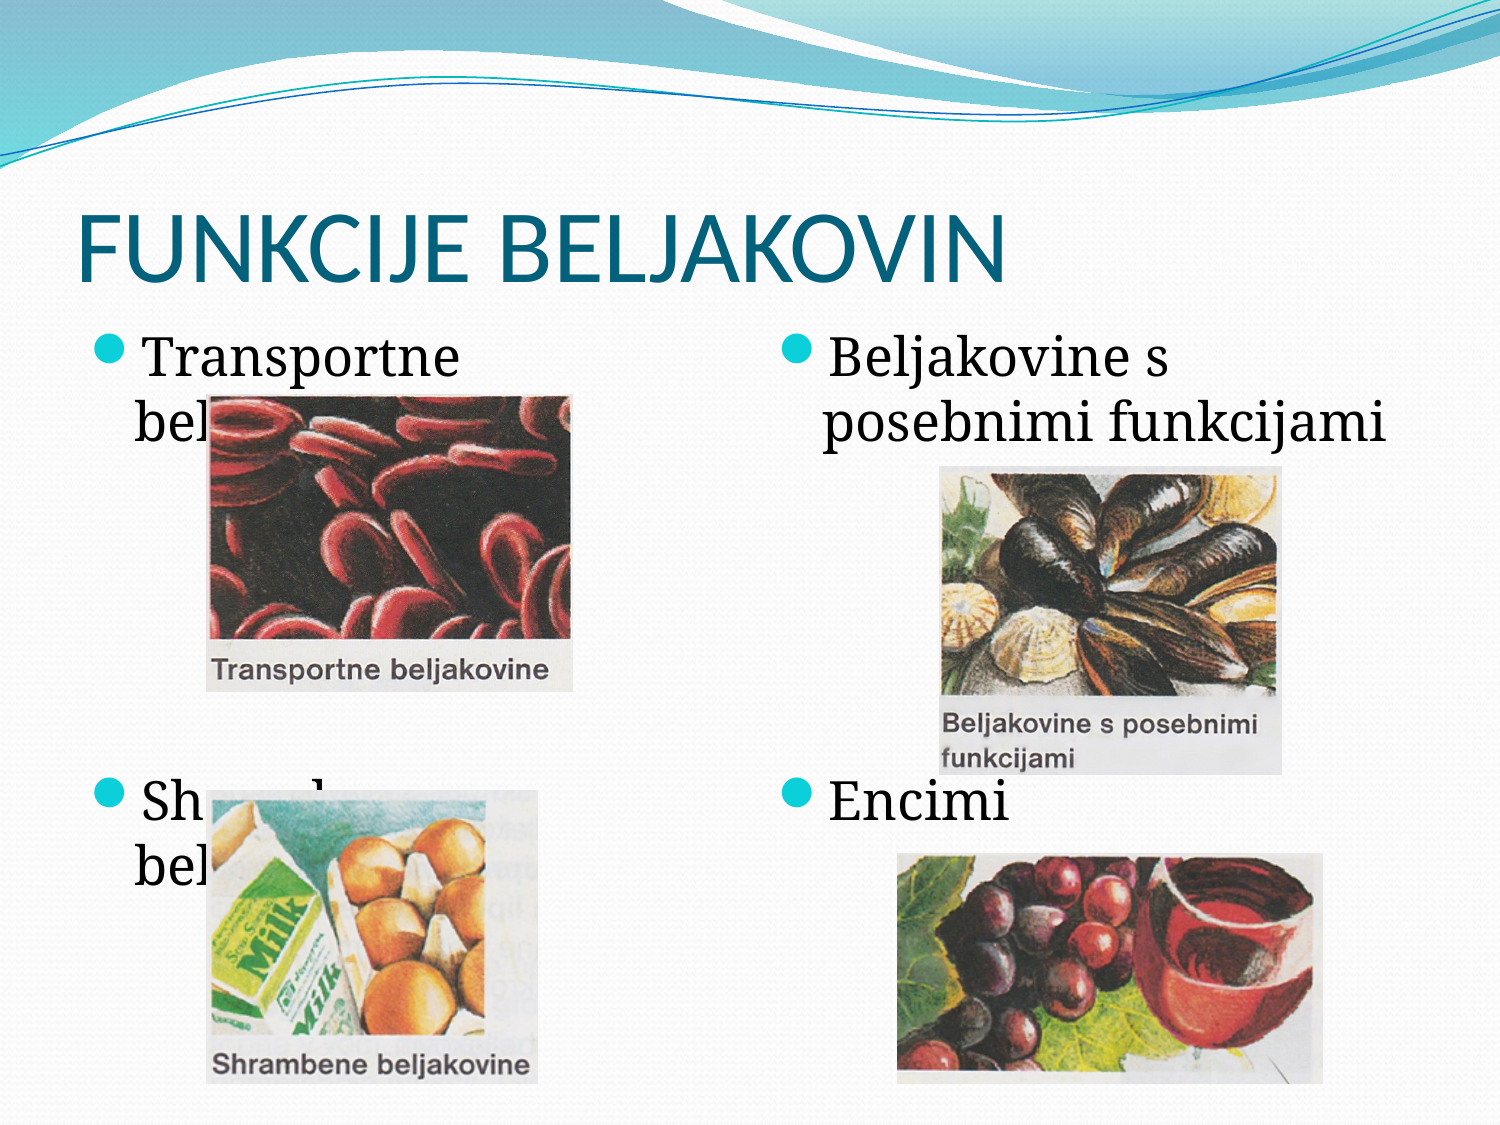

# FUNKCIJE BELJAKOVIN
Transportne beljakovine
Shrambene beljakovine
Beljakovine s posebnimi funkcijami
Encimi